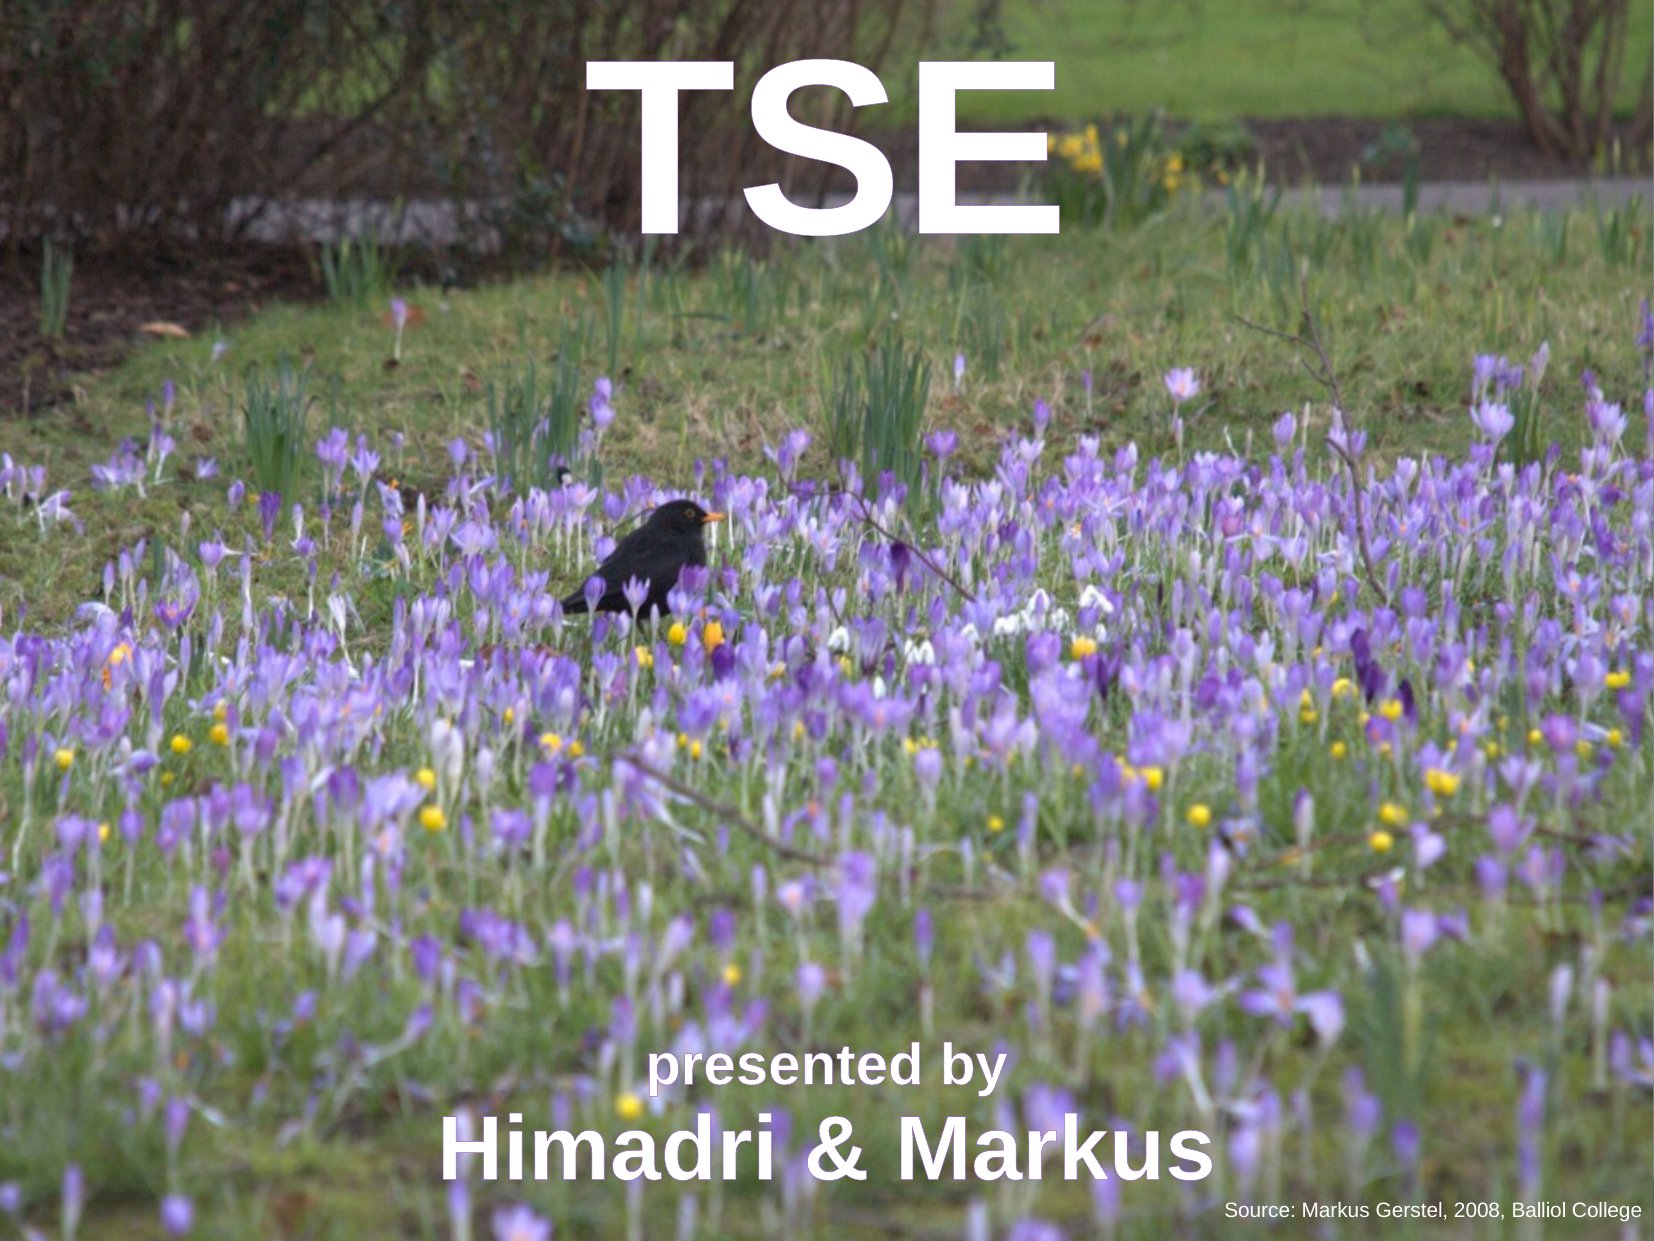

TSE
presented by
Himadri & Markus
Source: Markus Gerstel, 2008, Balliol College